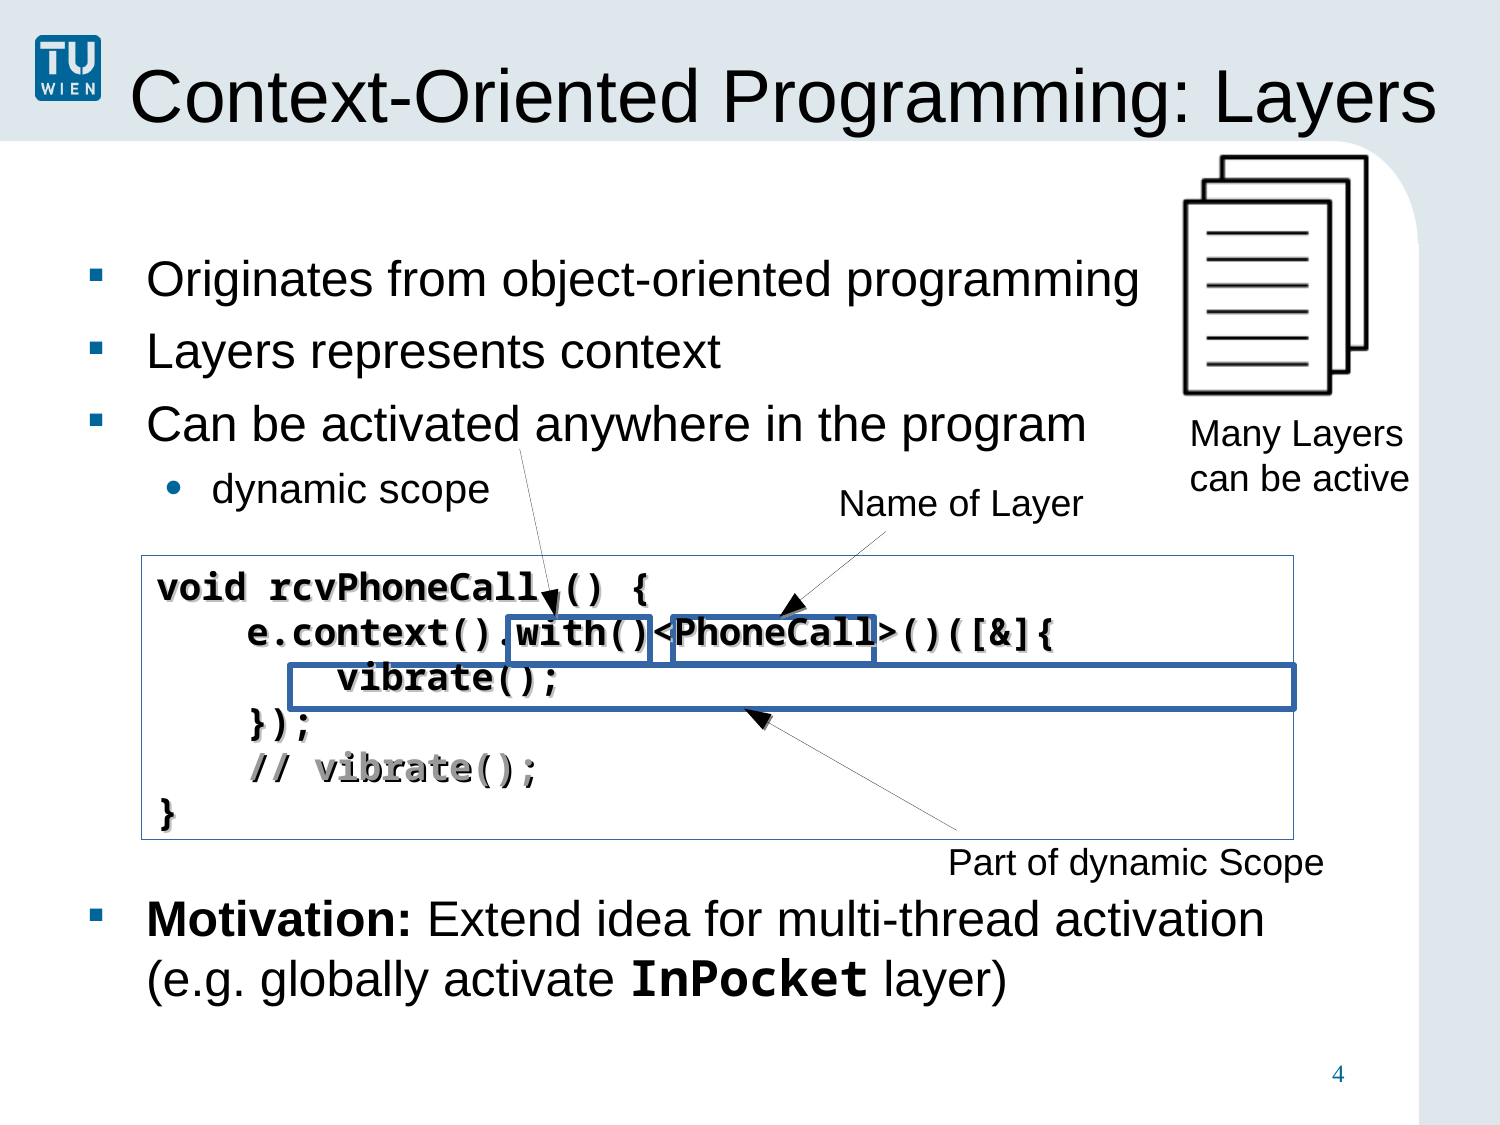

# Context-Oriented Programming: Layers
Originates from object-oriented programming
Layers represents context
Can be activated anywhere in the program
dynamic scope
Motivation: Extend idea for multi-thread activation
(e.g. globally activate InPocket layer)
Many Layers
can be active
Name of Layer
void rcvPhoneCall () {
 e.context().with()<PhoneCall>()([&]{
 vibrate();
 });
 // vibrate();
}
Part of dynamic Scope
4